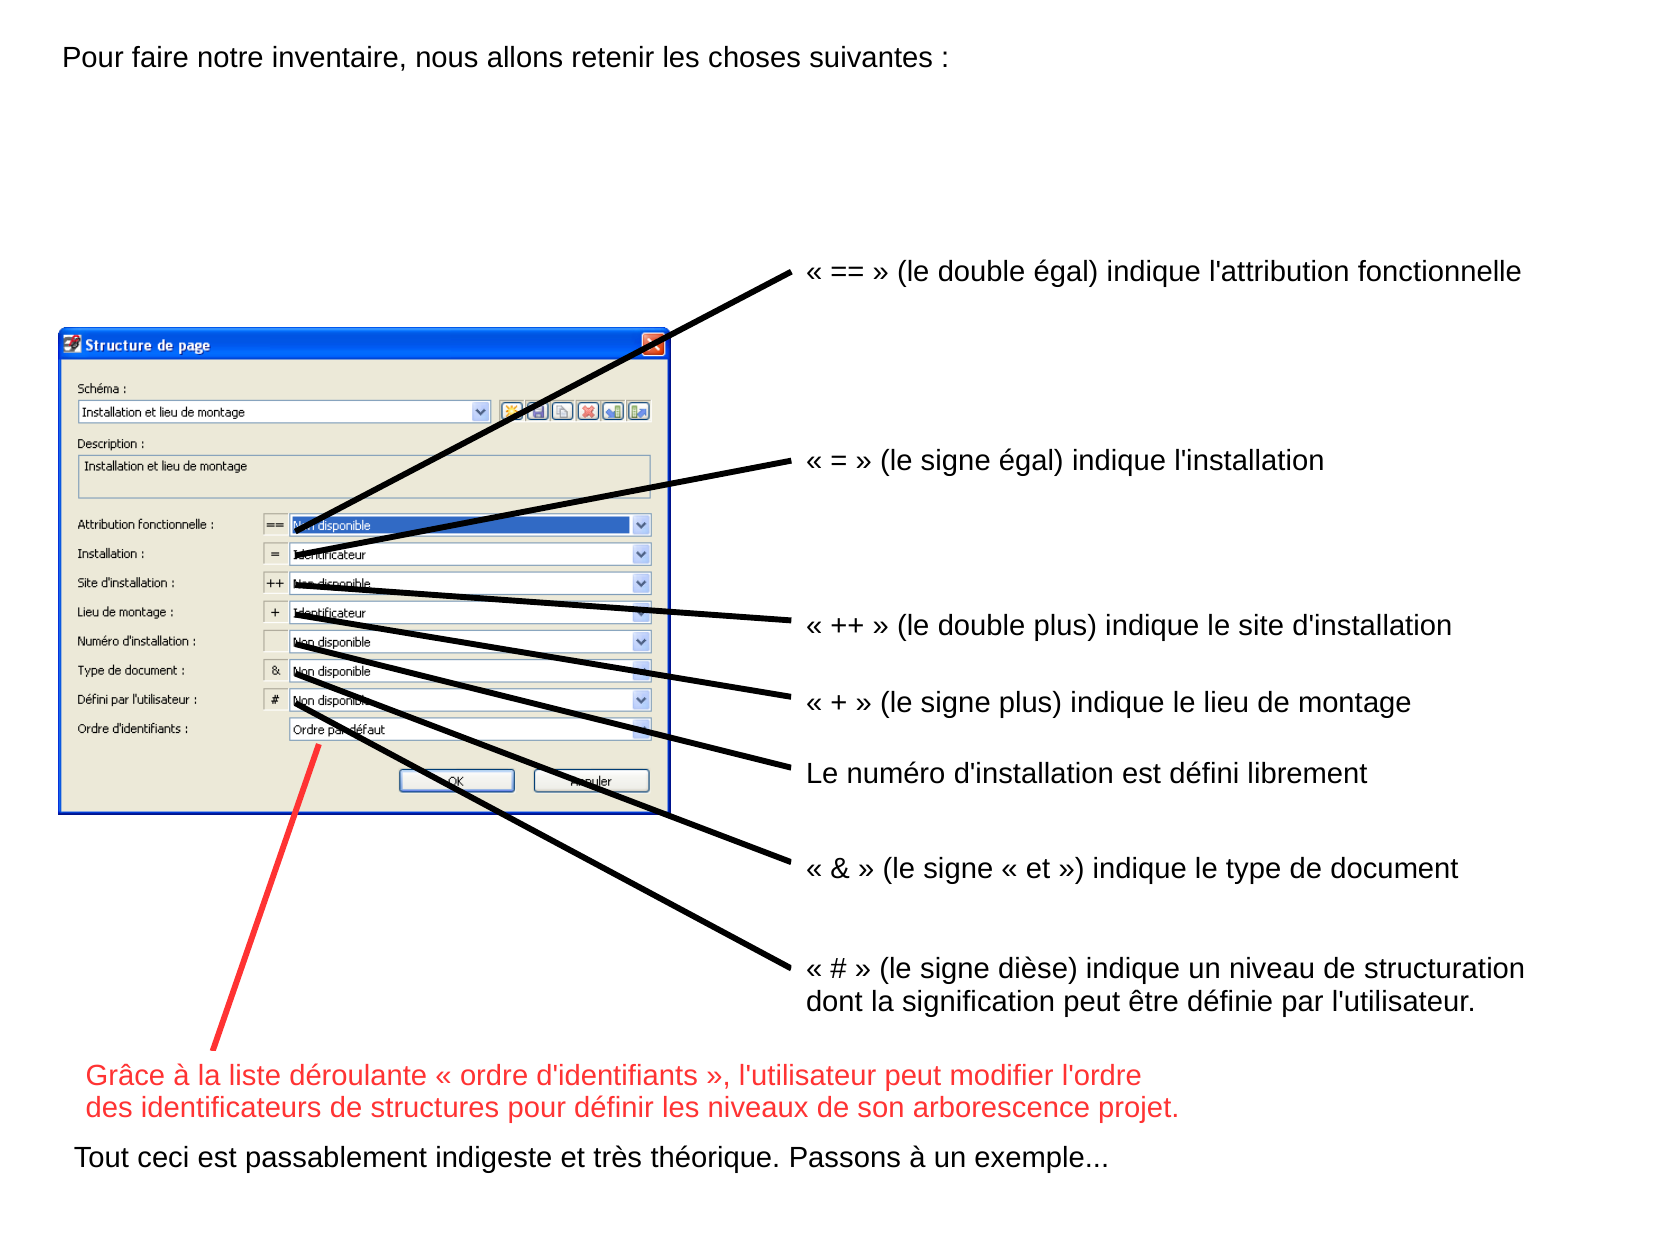

Pour faire notre inventaire, nous allons retenir les choses suivantes :
« == » (le double égal) indique l'attribution fonctionnelle
« = » (le signe égal) indique l'installation
« ++ » (le double plus) indique le site d'installation
« + » (le signe plus) indique le lieu de montage
Le numéro d'installation est défini librement
« & » (le signe « et ») indique le type de document
« # » (le signe dièse) indique un niveau de structuration
dont la signification peut être définie par l'utilisateur.
Grâce à la liste déroulante « ordre d'identifiants », l'utilisateur peut modifier l'ordre des identificateurs de structures pour définir les niveaux de son arborescence projet.
Tout ceci est passablement indigeste et très théorique. Passons à un exemple...